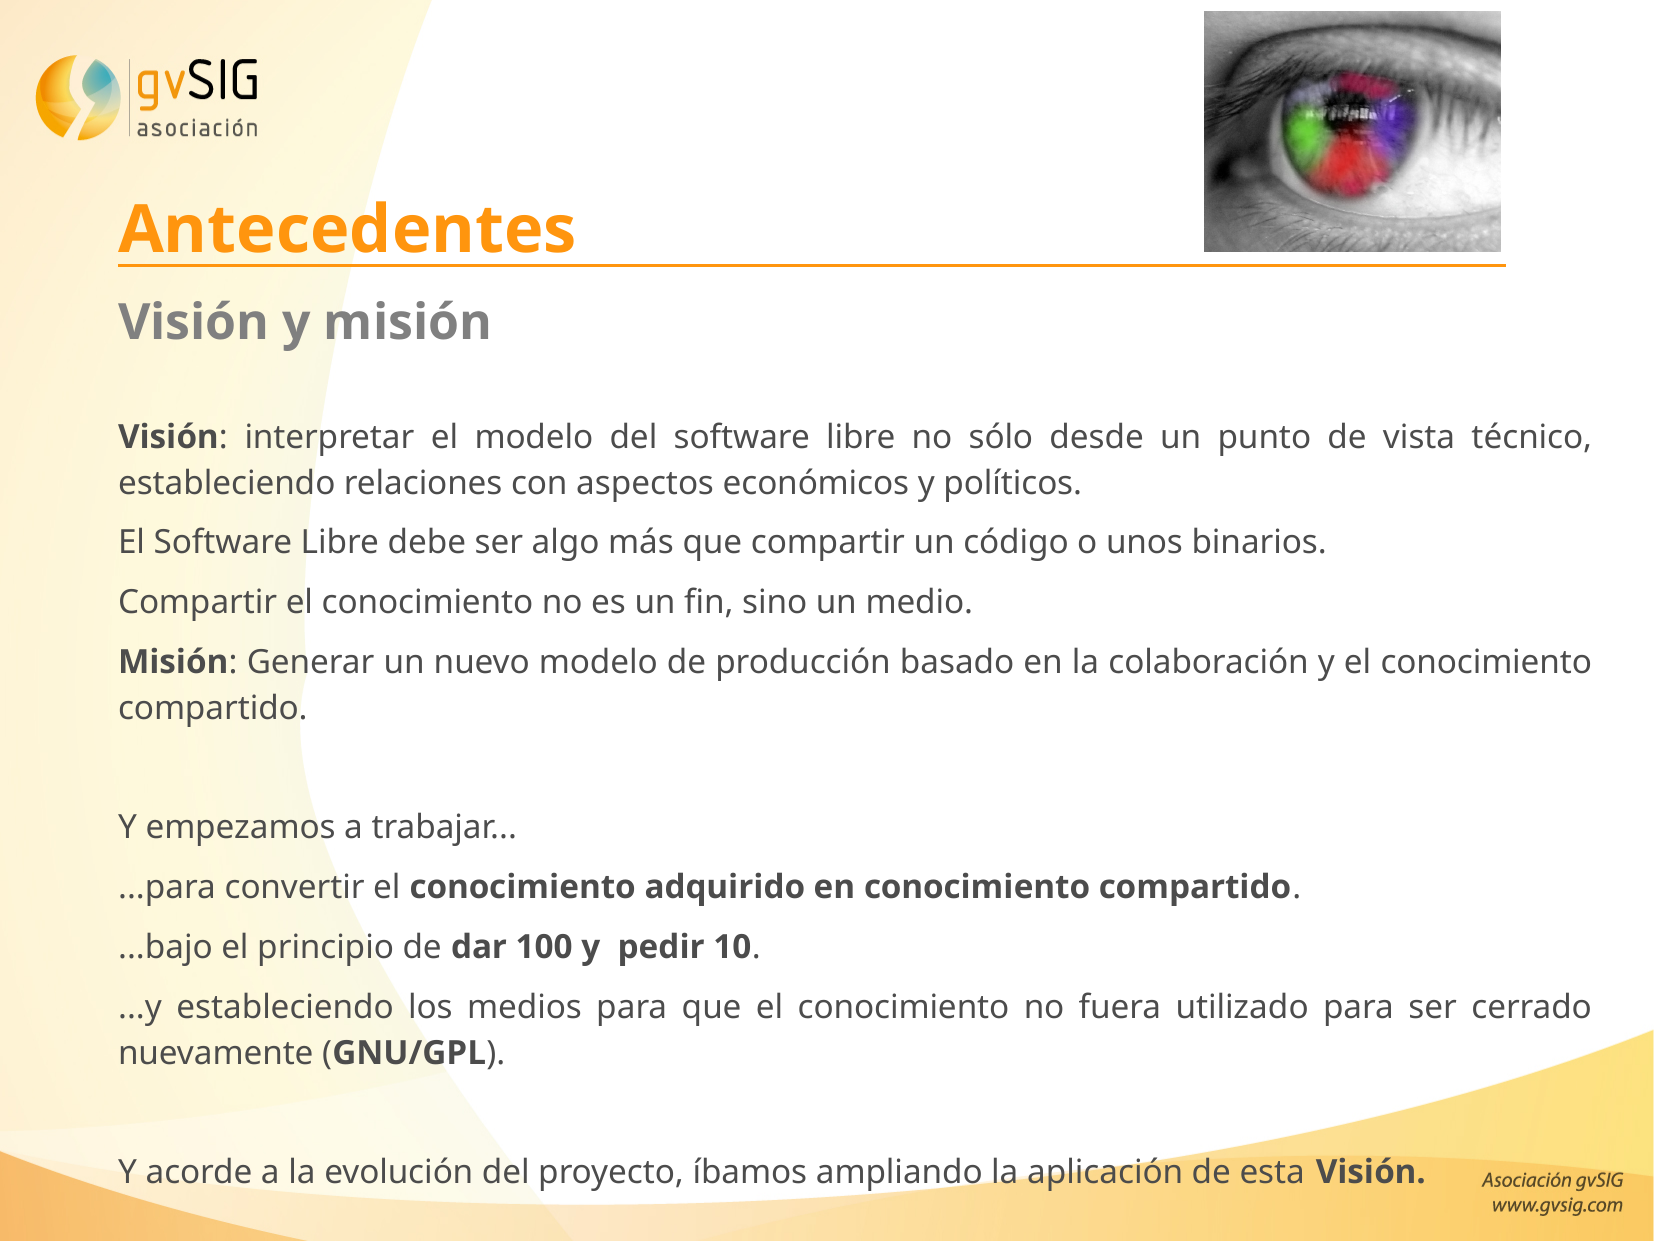

# Antecedentes
Visión y misión
Visión: interpretar el modelo del software libre no sólo desde un punto de vista técnico, estableciendo relaciones con aspectos económicos y políticos.
El Software Libre debe ser algo más que compartir un código o unos binarios.
Compartir el conocimiento no es un fin, sino un medio.
Misión: Generar un nuevo modelo de producción basado en la colaboración y el conocimiento compartido.
Y empezamos a trabajar...
...para convertir el conocimiento adquirido en conocimiento compartido.
...bajo el principio de dar 100 y pedir 10.
...y estableciendo los medios para que el conocimiento no fuera utilizado para ser cerrado nuevamente (GNU/GPL).
Y acorde a la evolución del proyecto, íbamos ampliando la aplicación de esta Visión.